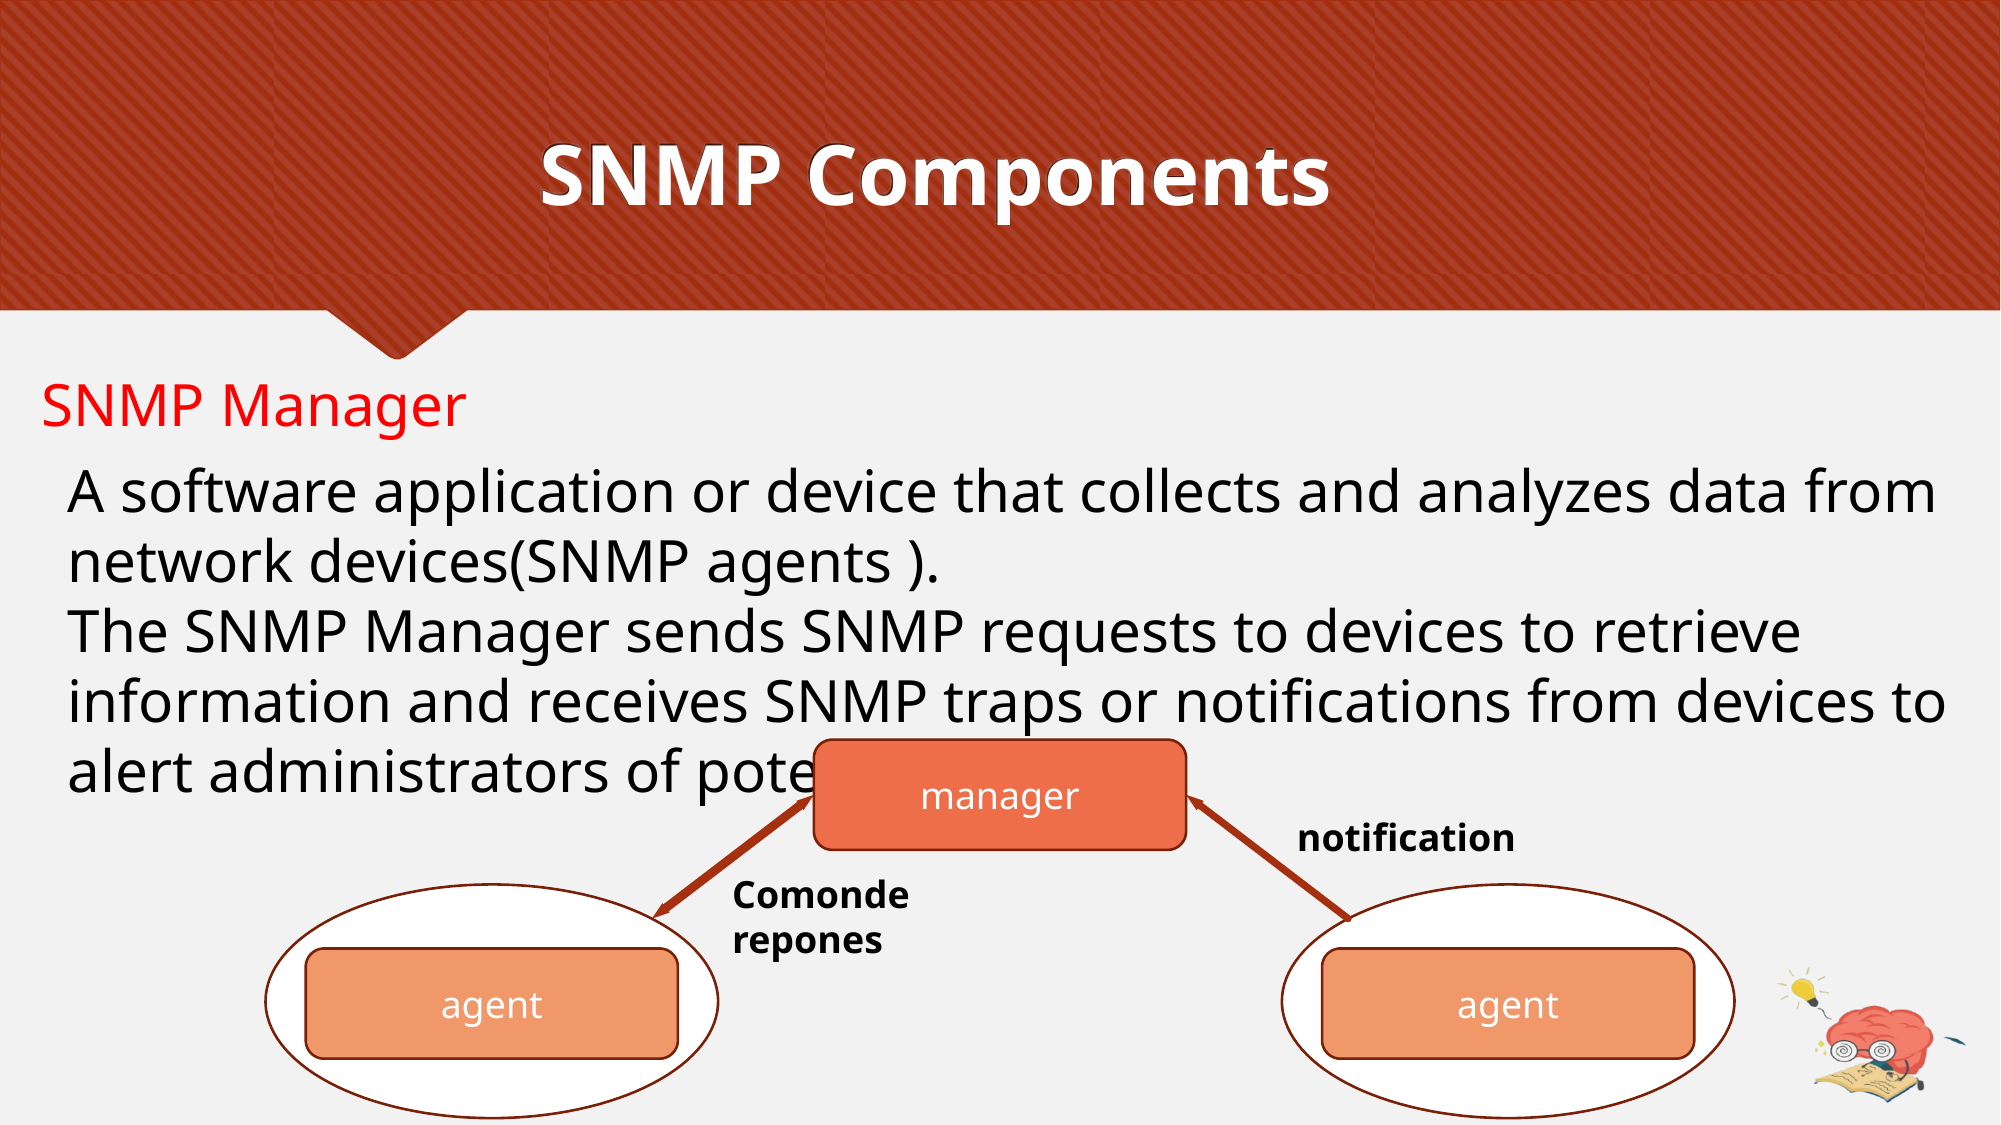

# SNMP Components
SNMP Manager
A software application or device that collects and analyzes data from network devices(SNMP agents ).
The SNMP Manager sends SNMP requests to devices to retrieve information and receives SNMP traps or notifications from devices to alert administrators of potential issues.
manager
notification
Comonde
repones
agent
agent